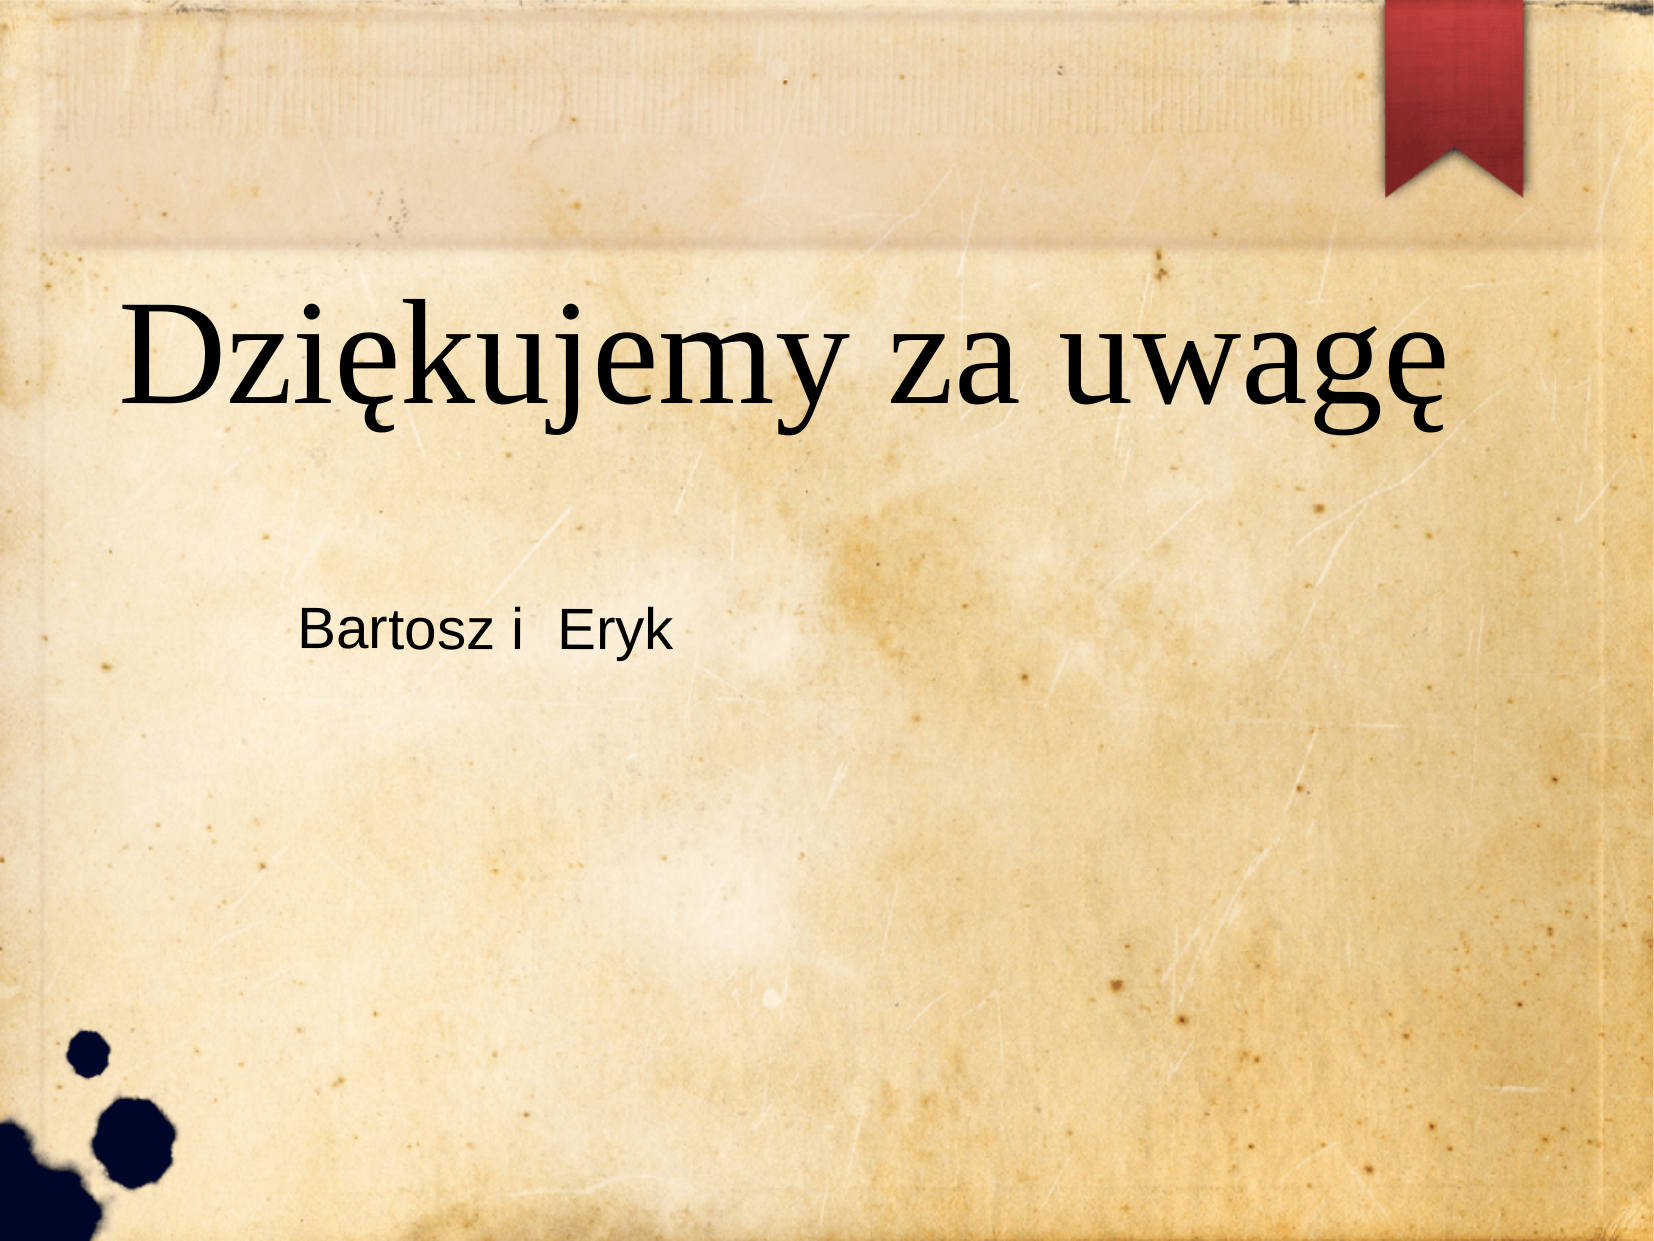

# Dziękujemy za uwagę
Bartosz i Eryk